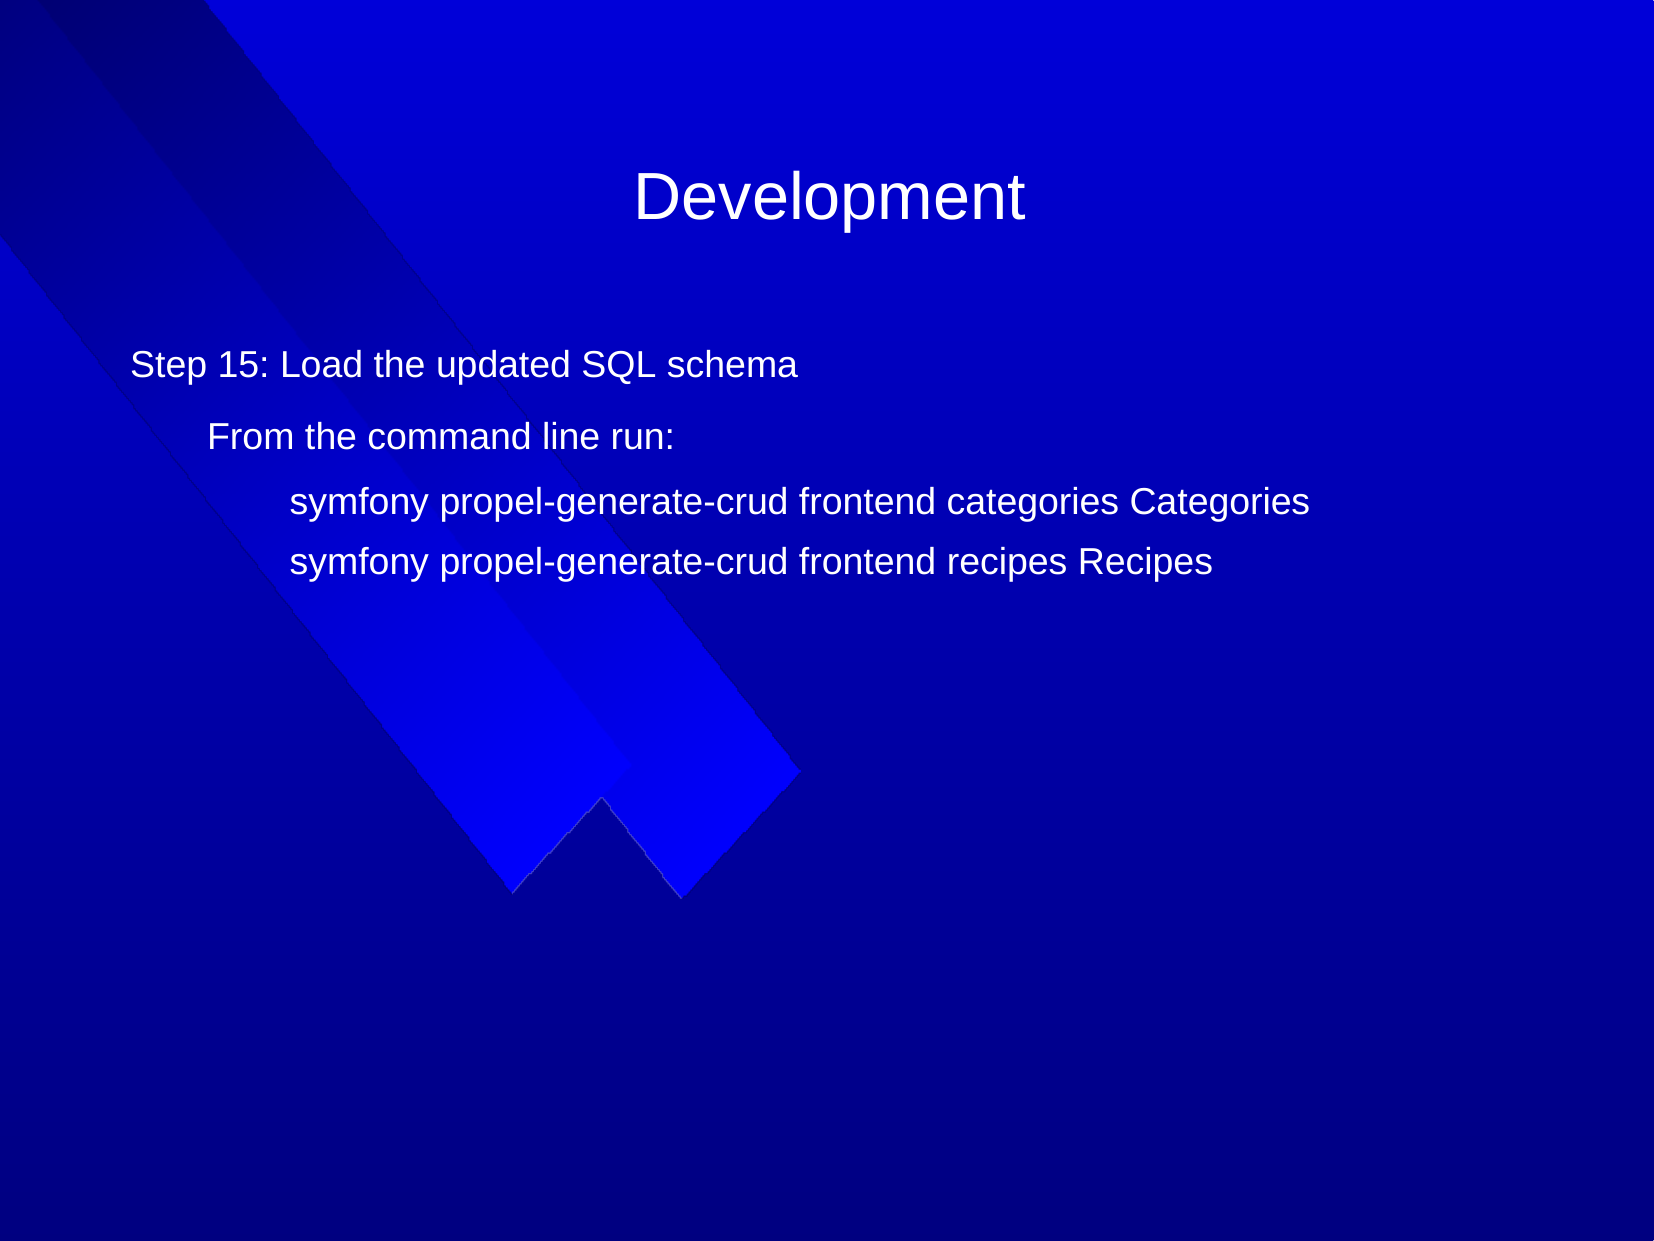

# Development
Step 15: Load the updated SQL schema
From the command line run:
symfony propel-generate-crud frontend categories Categories
symfony propel-generate-crud frontend recipes Recipes